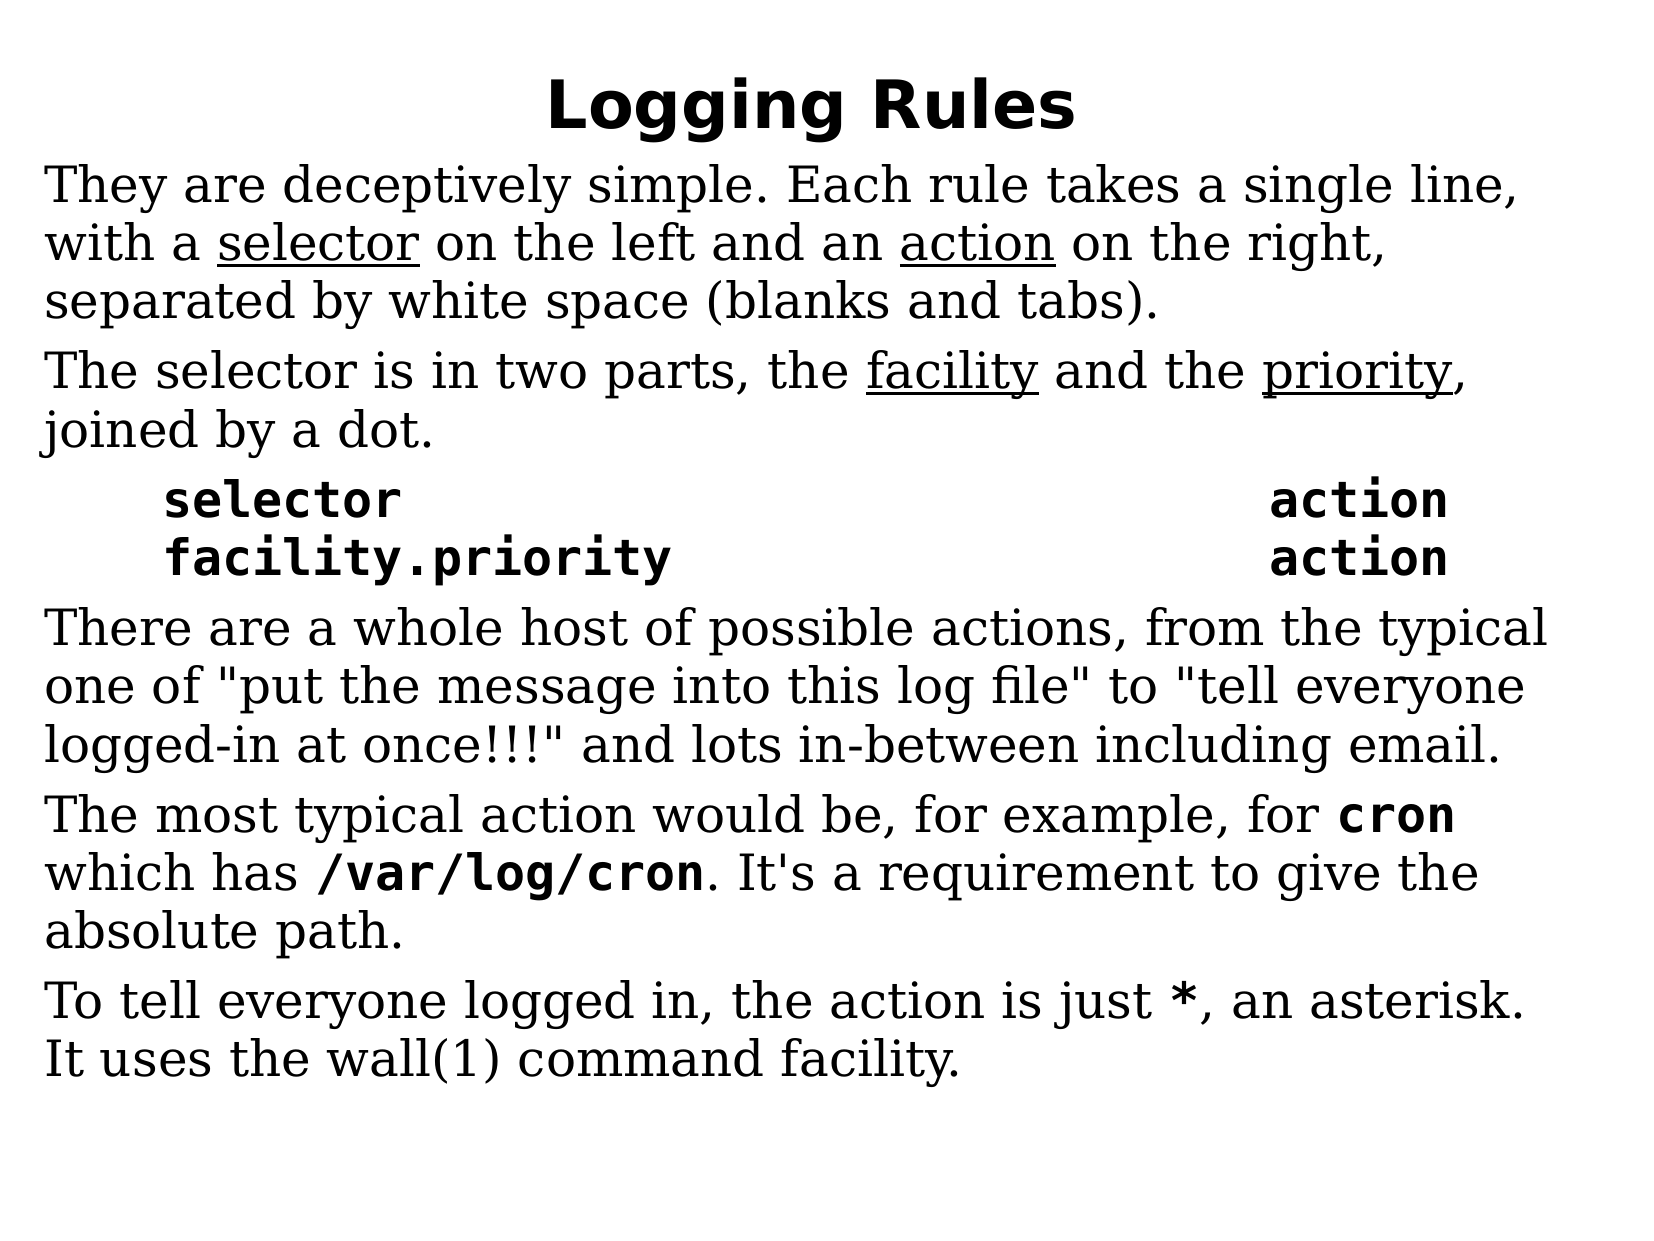

Logging Rules
They are deceptively simple. Each rule takes a single line, with a selector on the left and an action on the right, separated by white space (blanks and tabs).
The selector is in two parts, the facility and the priority, joined by a dot.
selector												action
facility.priority									action
There are a whole host of possible actions, from the typical one of "put the message into this log file" to "tell everyone logged-in at once!!!" and lots in-between including email.
The most typical action would be, for example, for cron which has /var/log/cron. It's a requirement to give the absolute path.
To tell everyone logged in, the action is just *, an asterisk. It uses the wall(1) command facility.